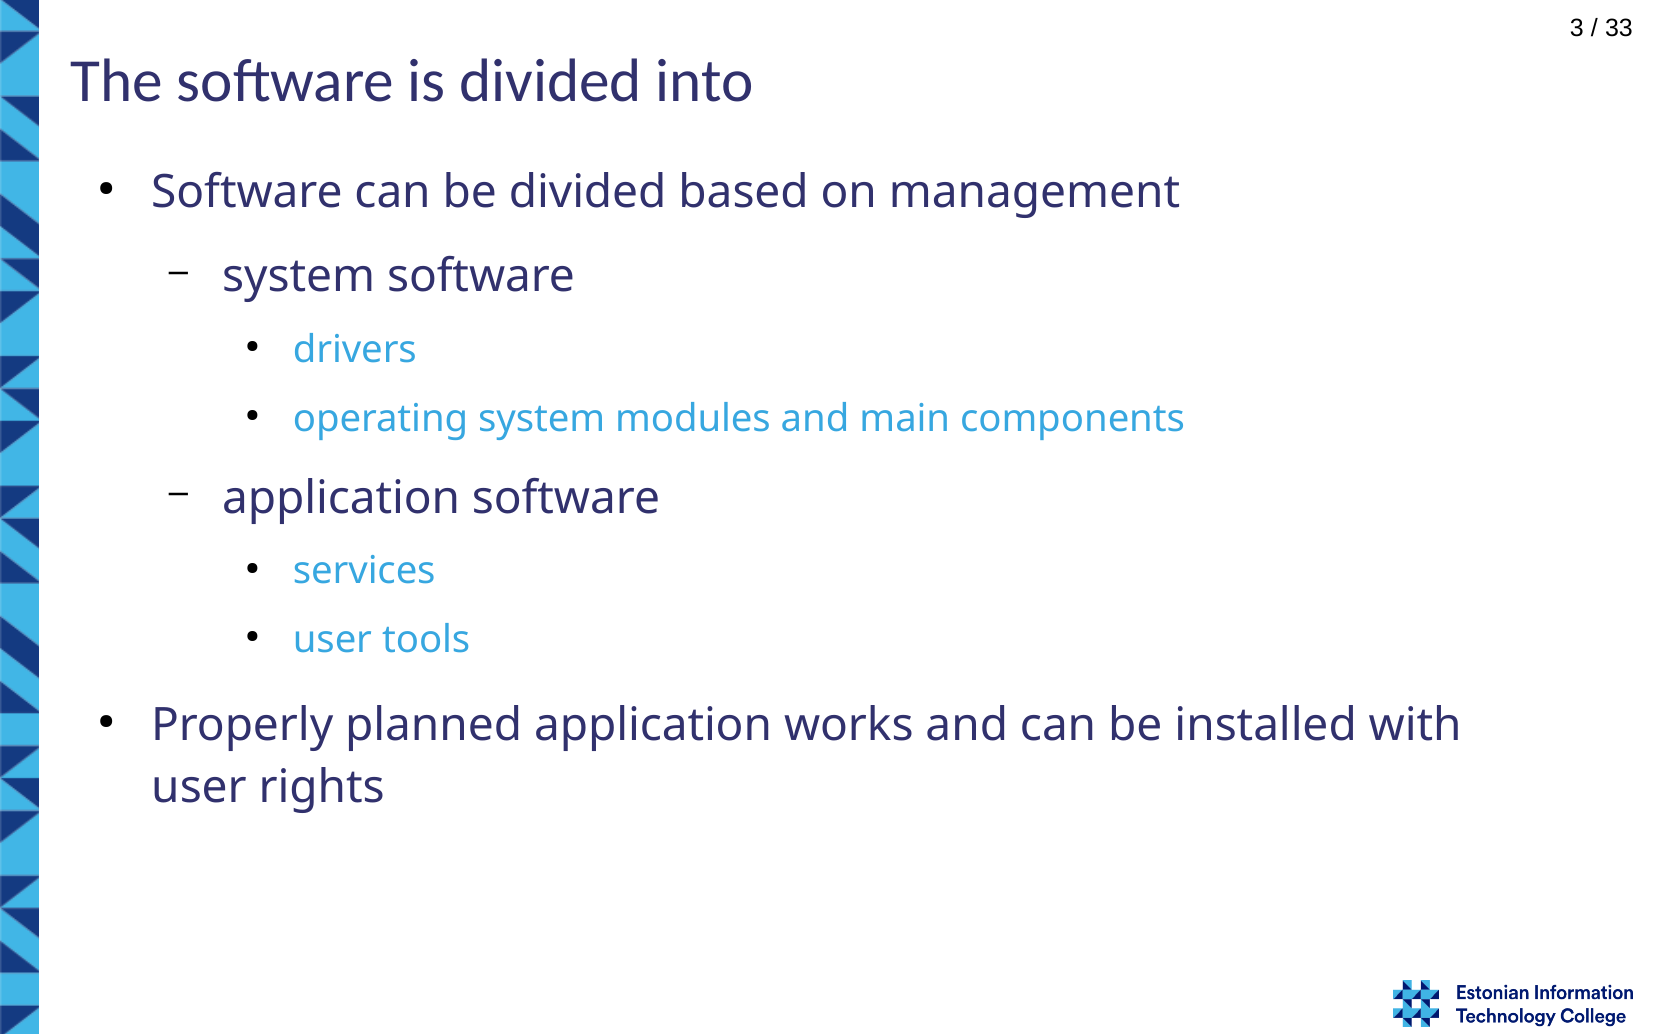

# The software is divided into
Software can be divided based on management
system software
drivers
operating system modules and main components
application software
services
user tools
Properly planned application works and can be installed with user rights